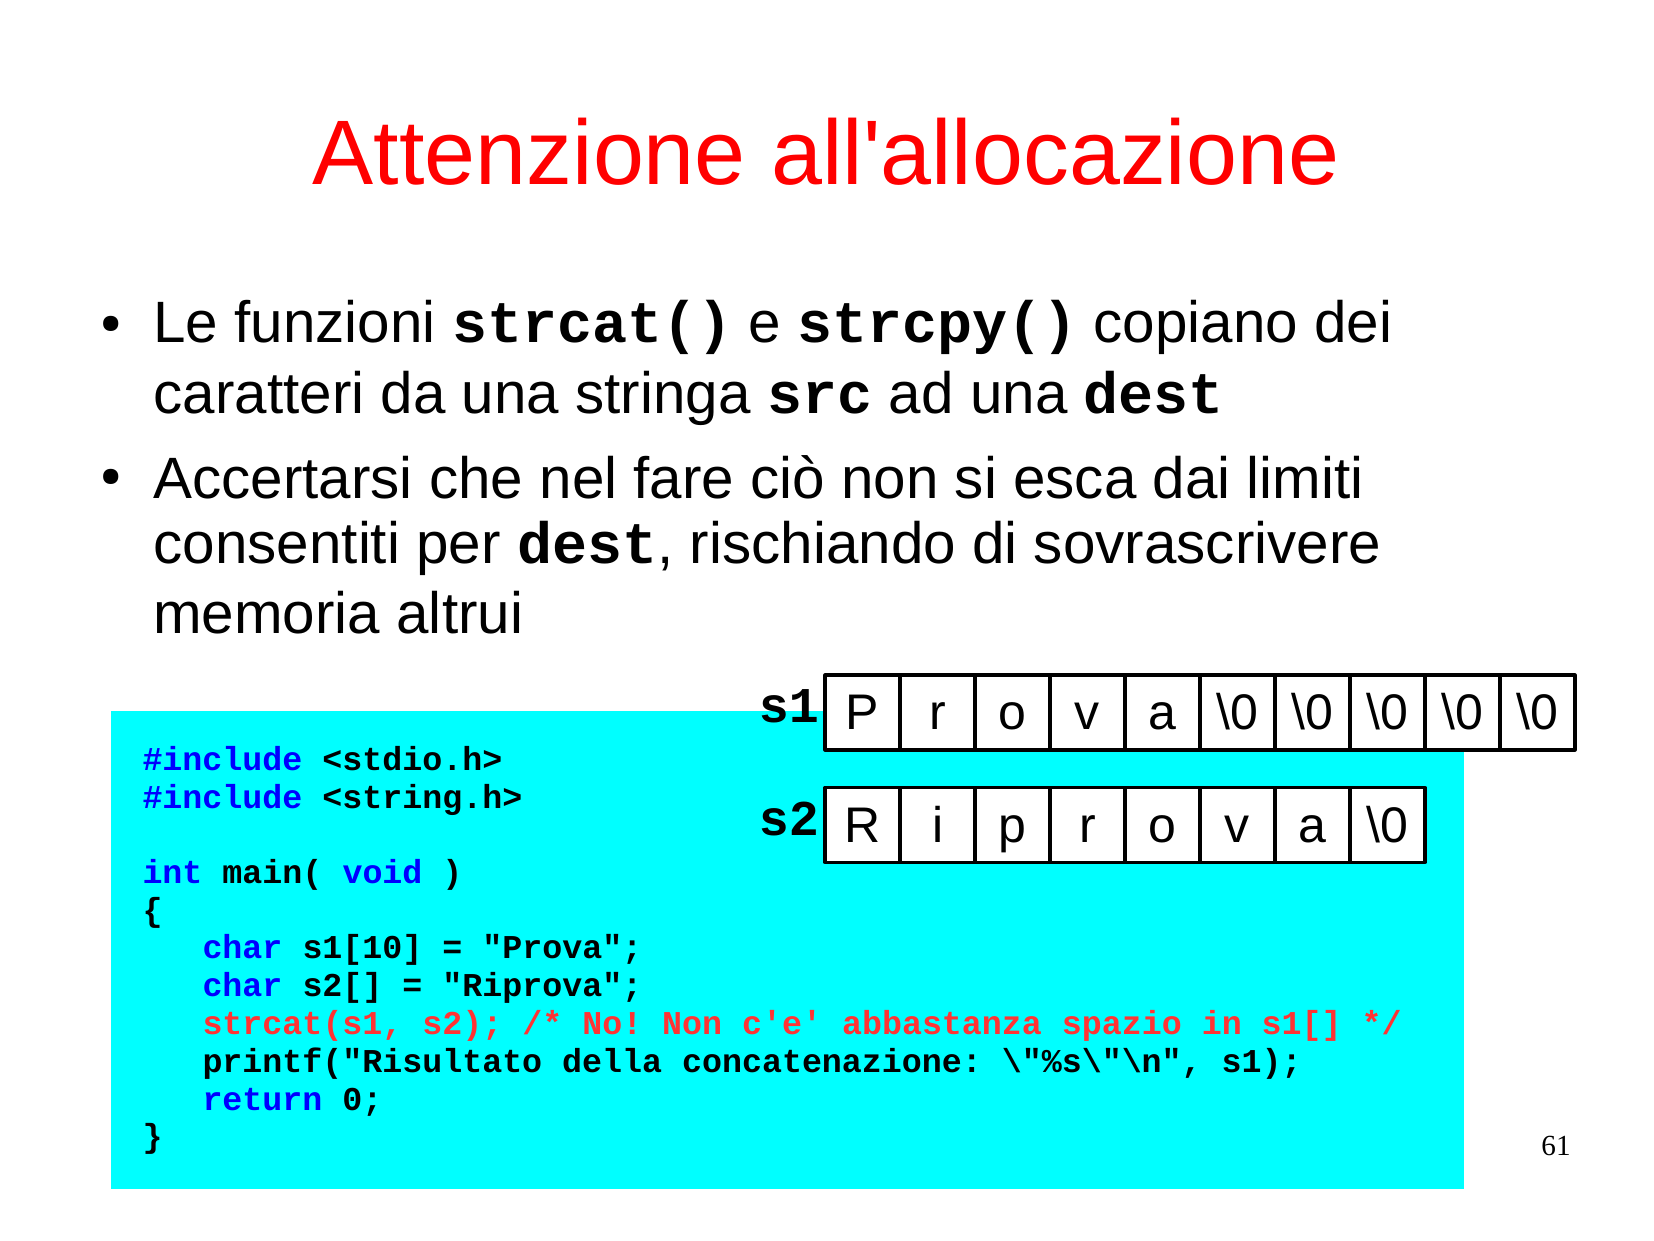

# Attenzione all'allocazione
Le funzioni strcat() e strcpy() copiano dei caratteri da una stringa src ad una dest
Accertarsi che nel fare ciò non si esca dai limiti consentiti per dest, rischiando di sovrascrivere memoria altrui
P
r
o
v
a
\0
\0
\0
\0
\0
s1
#include <stdio.h>
#include <string.h>
int main( void )
{
 char s1[10] = "Prova";
 char s2[] = "Riprova";
 strcat(s1, s2); /* No! Non c'e' abbastanza spazio in s1[] */
 printf("Risultato della concatenazione: \"%s\"\n", s1);
 return 0;
}
R
i
p
r
o
v
a
\0
s2
Linguaggio C - Gestione della memoria
61